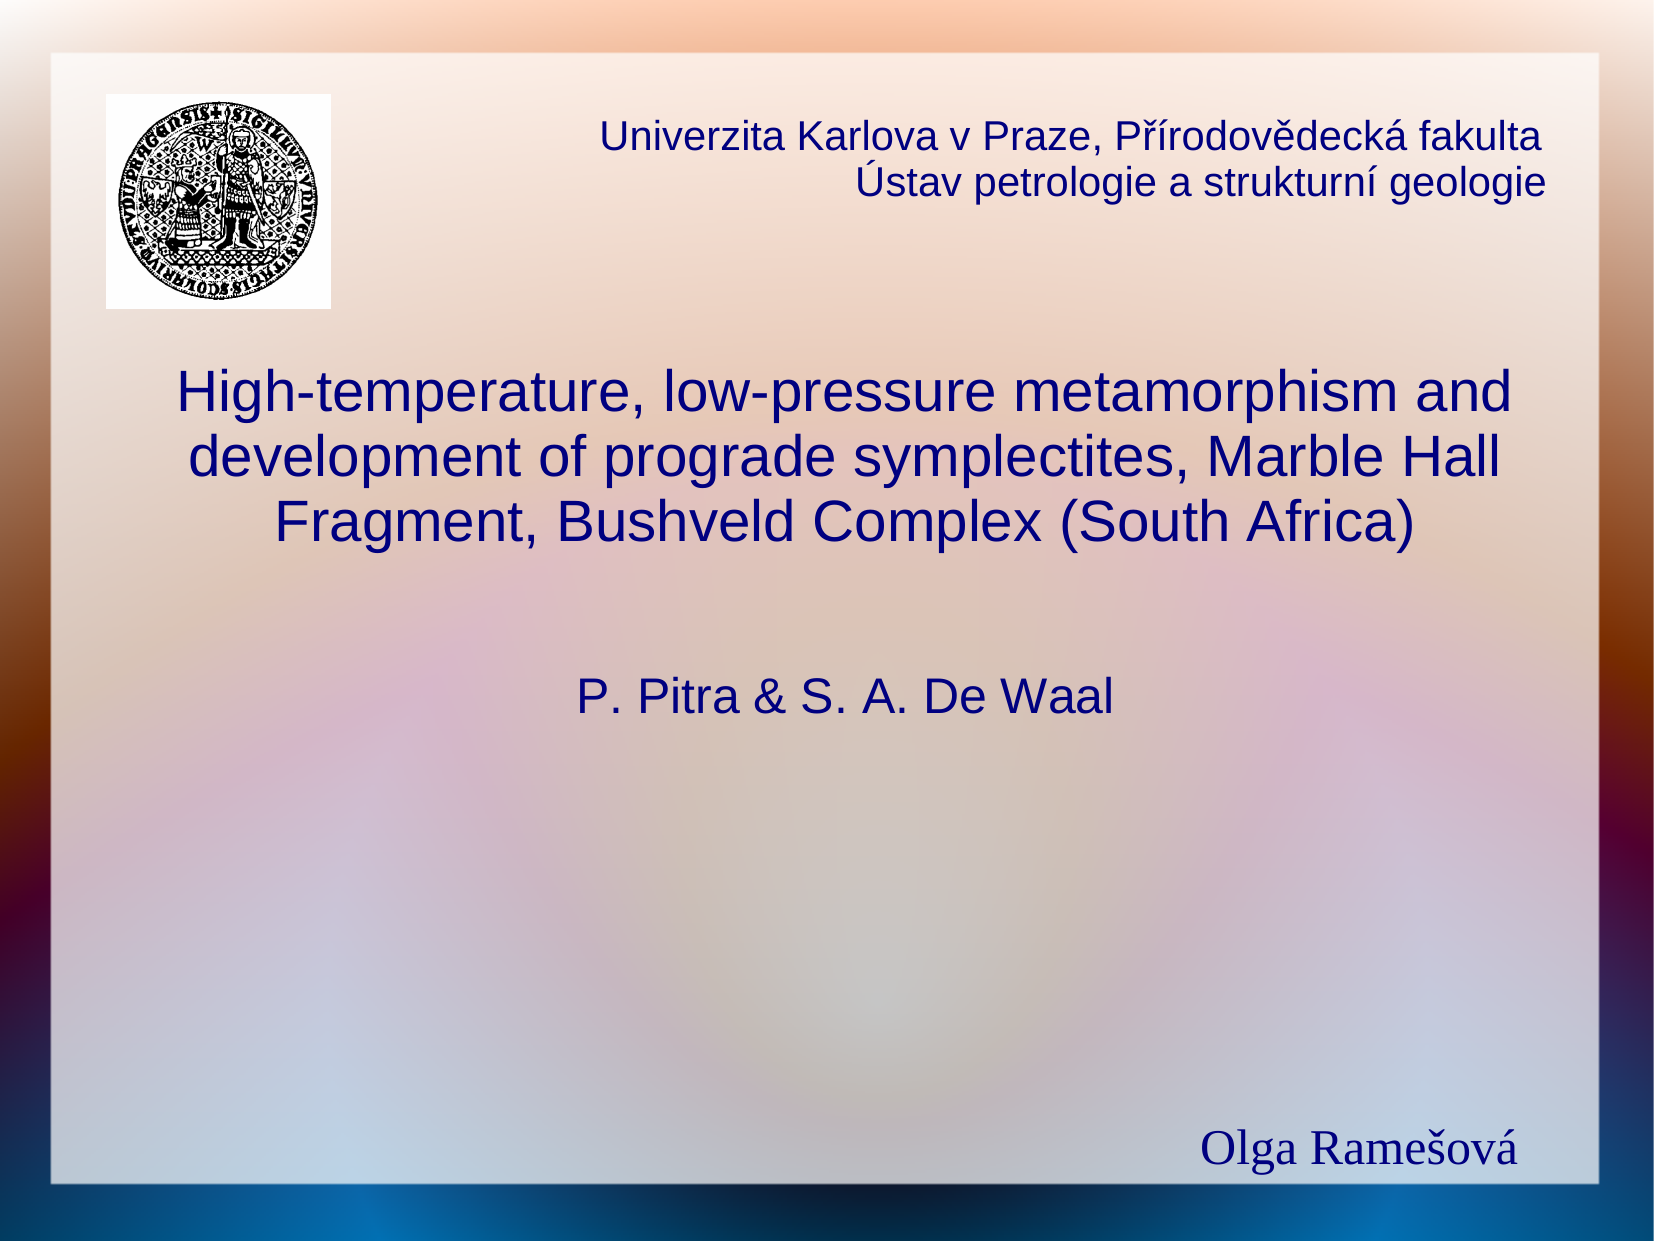

# Univerzita Karlova v Praze, Přírodovědecká fakulta Ústav petrologie a strukturní geologie
High-temperature, low-pressure metamorphism and development of prograde symplectites, Marble Hall Fragment, Bushveld Complex (South Africa)
P. Pitra & S. A. De Waal
Olga Ramešová